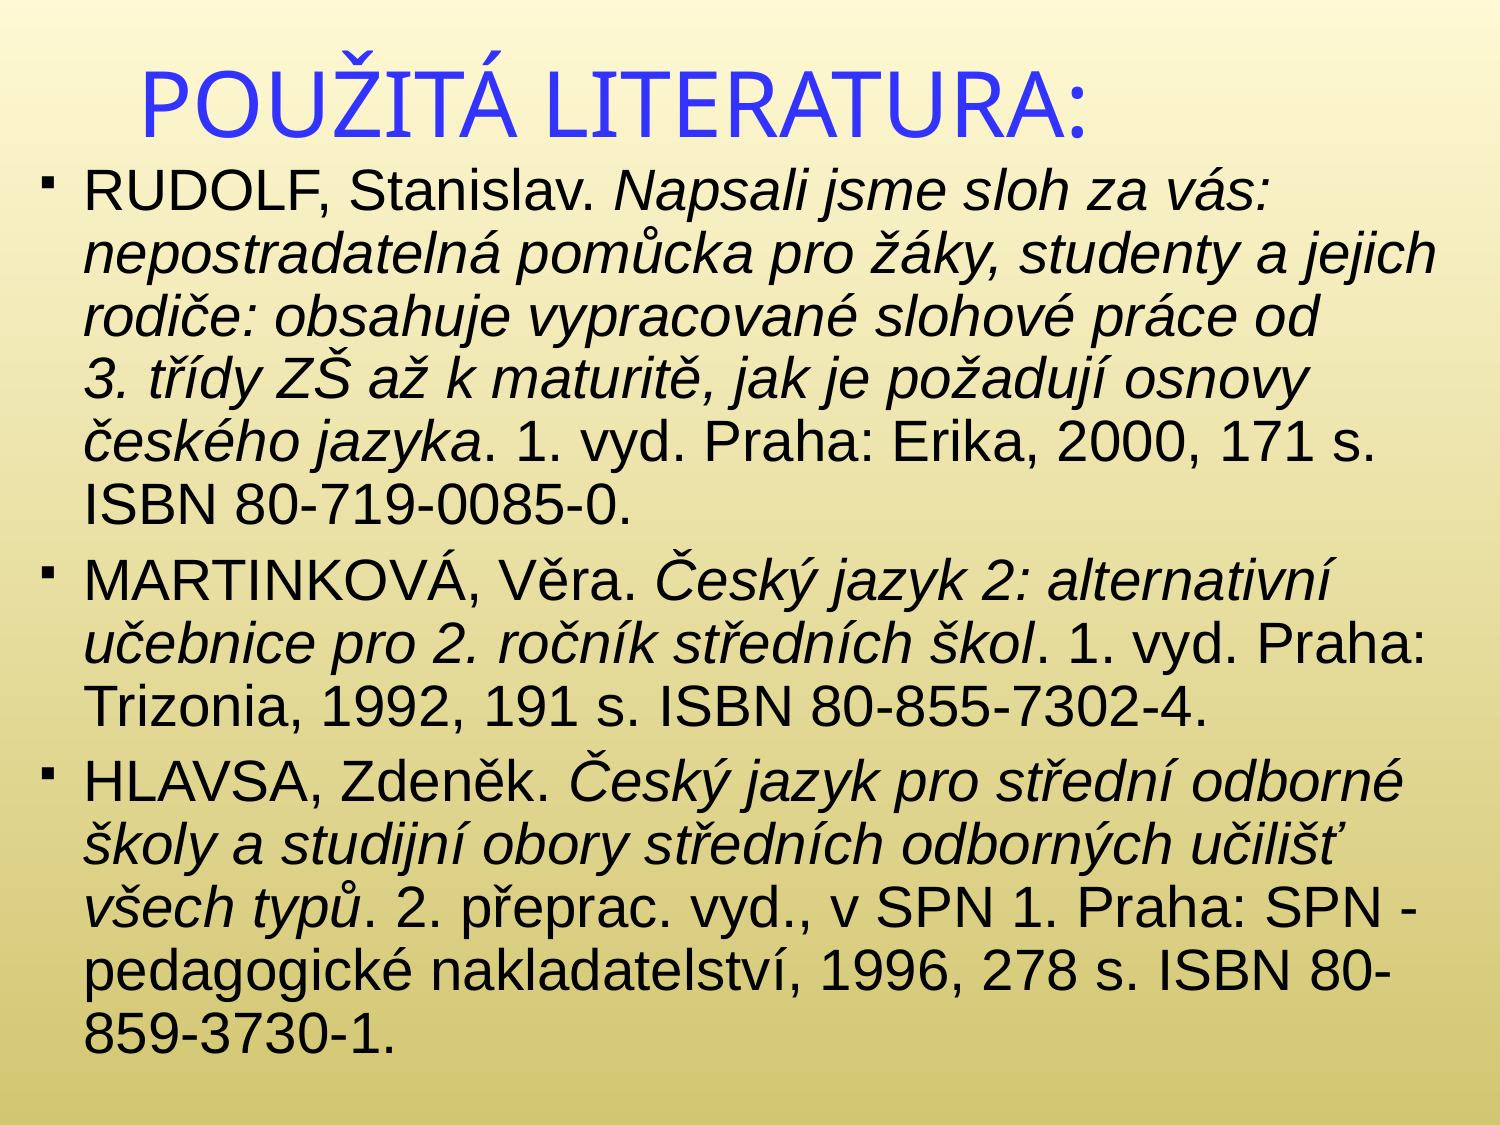

# POUŽITÁ LITERATURA:
RUDOLF, Stanislav. Napsali jsme sloh za vás: nepostradatelná pomůcka pro žáky, studenty a jejich rodiče: obsahuje vypracované slohové práce od
3. třídy ZŠ až k maturitě, jak je požadují osnovy českého jazyka. 1. vyd. Praha: Erika, 2000, 171 s. ISBN 80-719-0085-0.
MARTINKOVÁ, Věra. Český jazyk 2: alternativní učebnice pro 2. ročník středních škol. 1. vyd. Praha: Trizonia, 1992, 191 s. ISBN 80-855-7302-4.
HLAVSA, Zdeněk. Český jazyk pro střední odborné školy a studijní obory středních odborných učilišť všech typů. 2. přeprac. vyd., v SPN 1. Praha: SPN - pedagogické nakladatelství, 1996, 278 s. ISBN 80-859-3730-1.